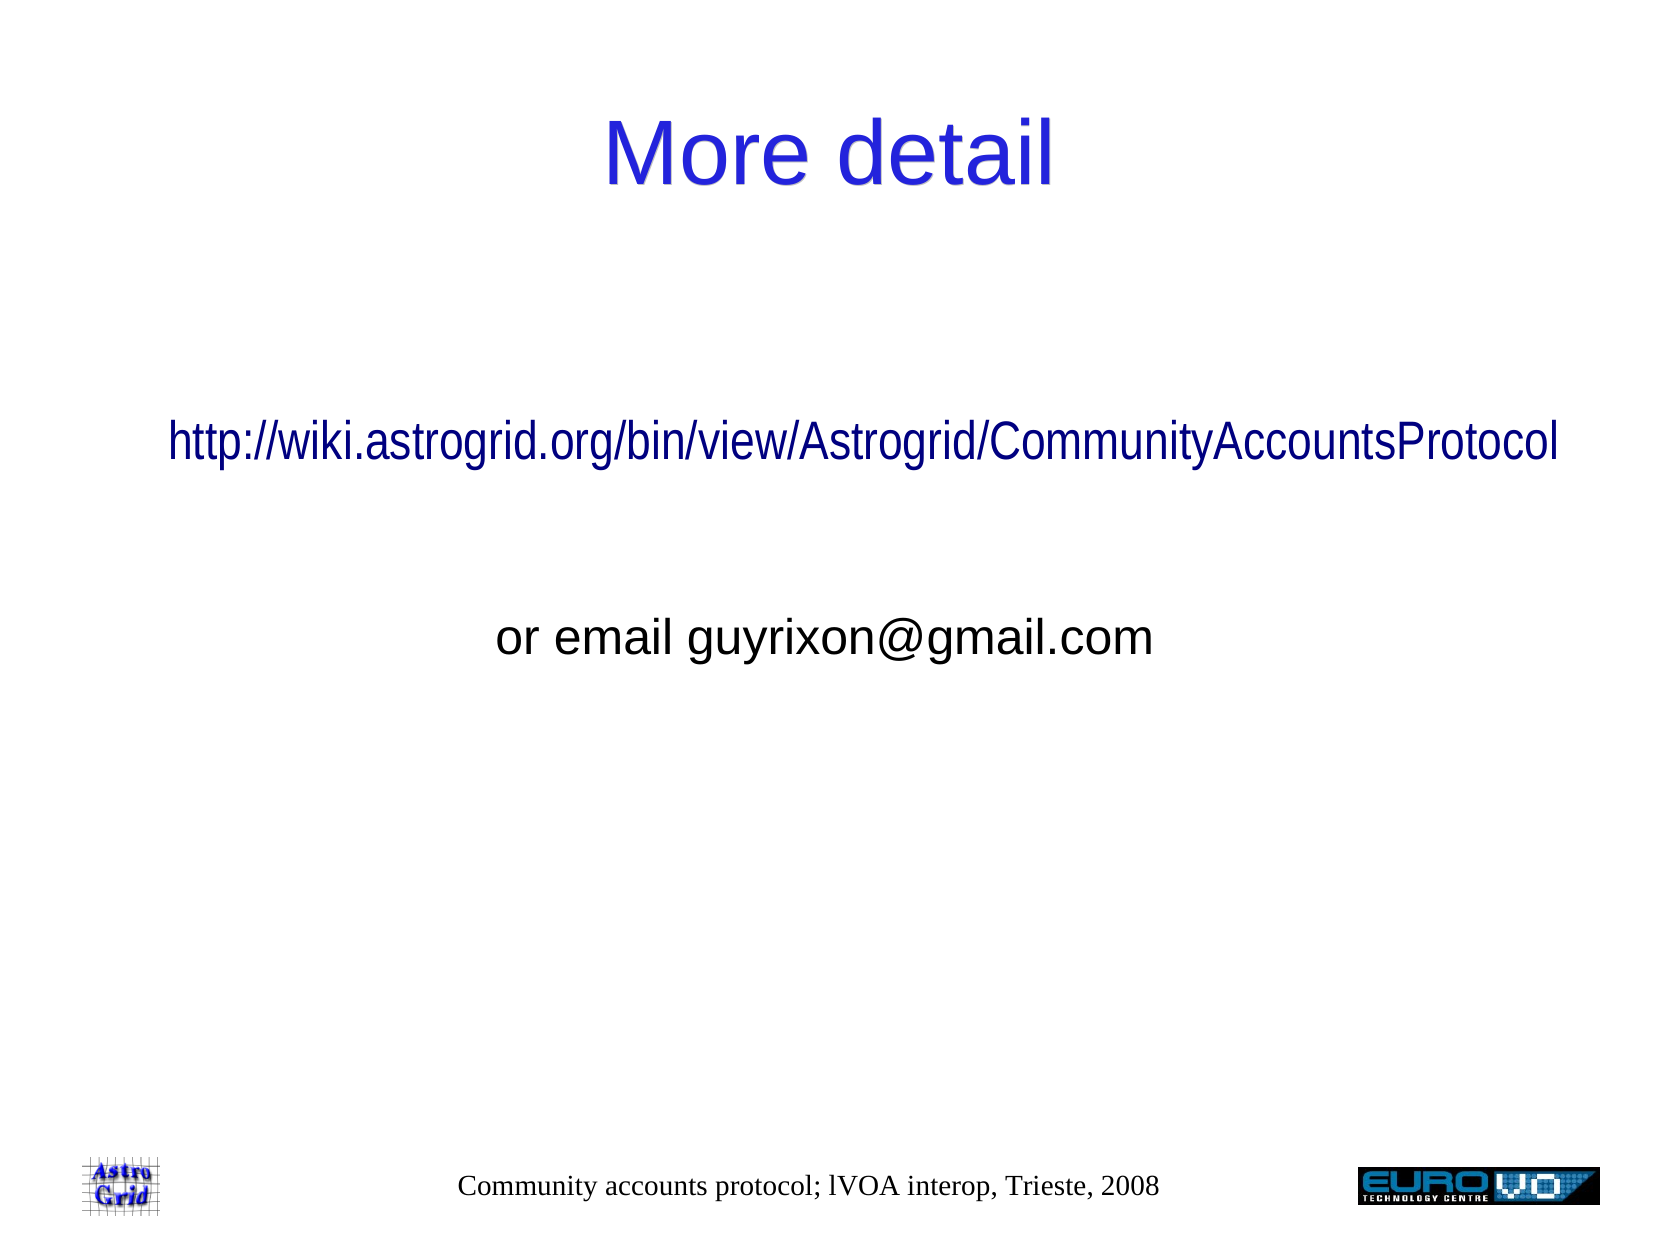

# More detail
http://wiki.astrogrid.org/bin/view/Astrogrid/CommunityAccountsProtocol
or email guyrixon@gmail.com
Community accounts protocol; lVOA interop, Trieste, 2008